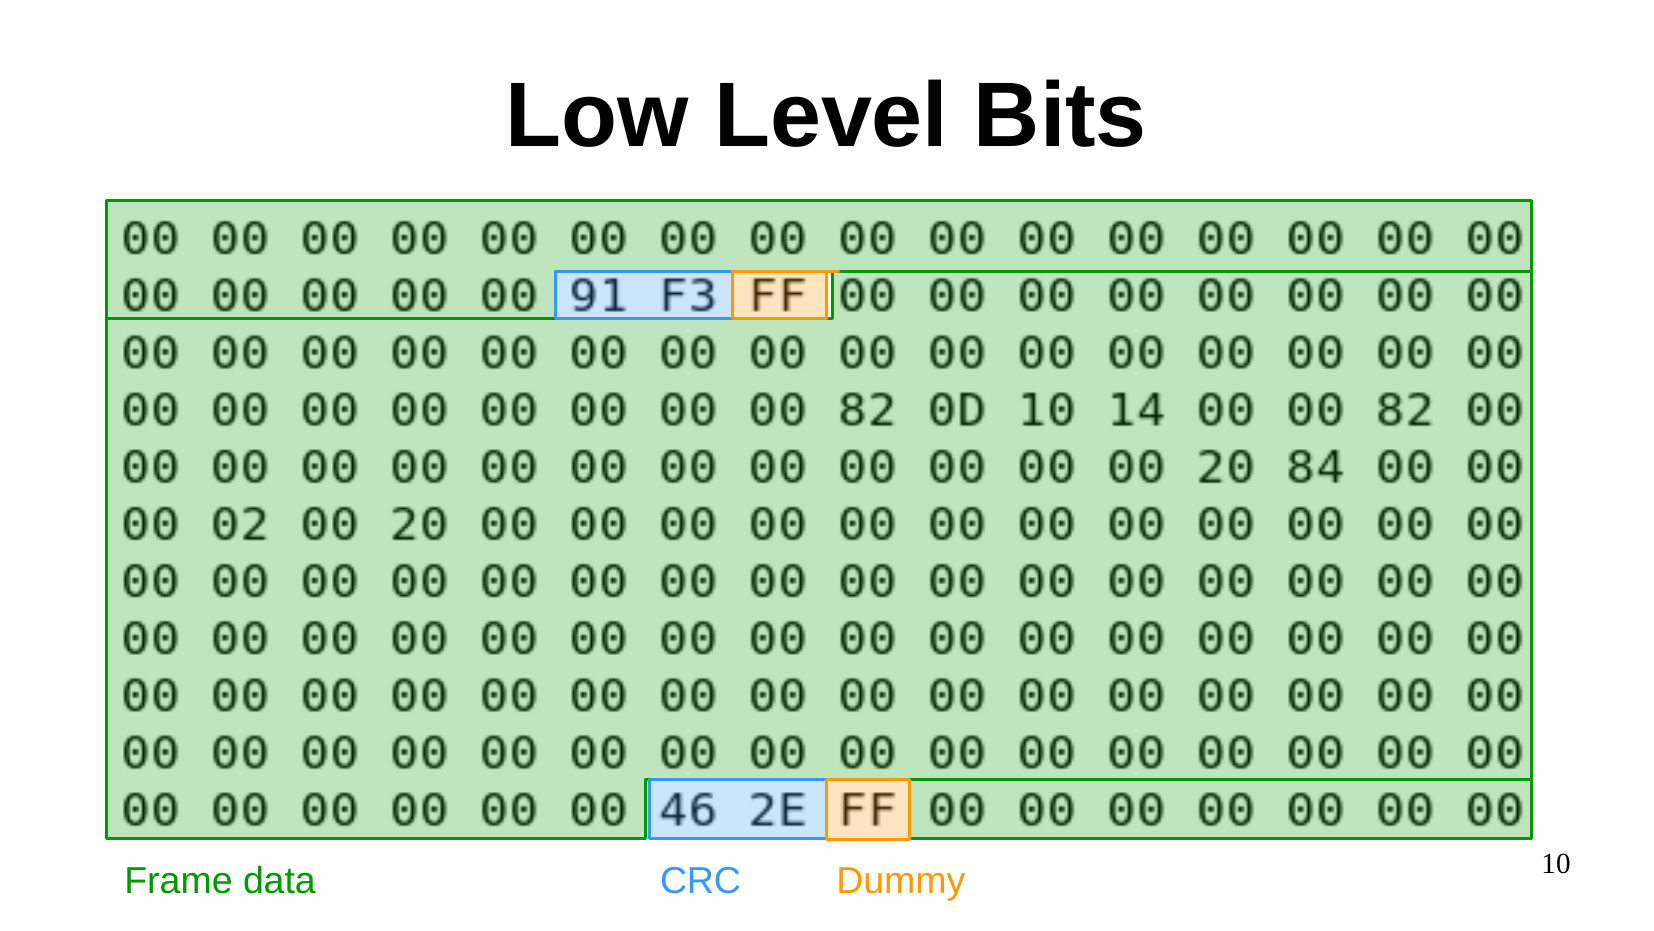

# Low Level Bits
Frame data
CRC
Dummy